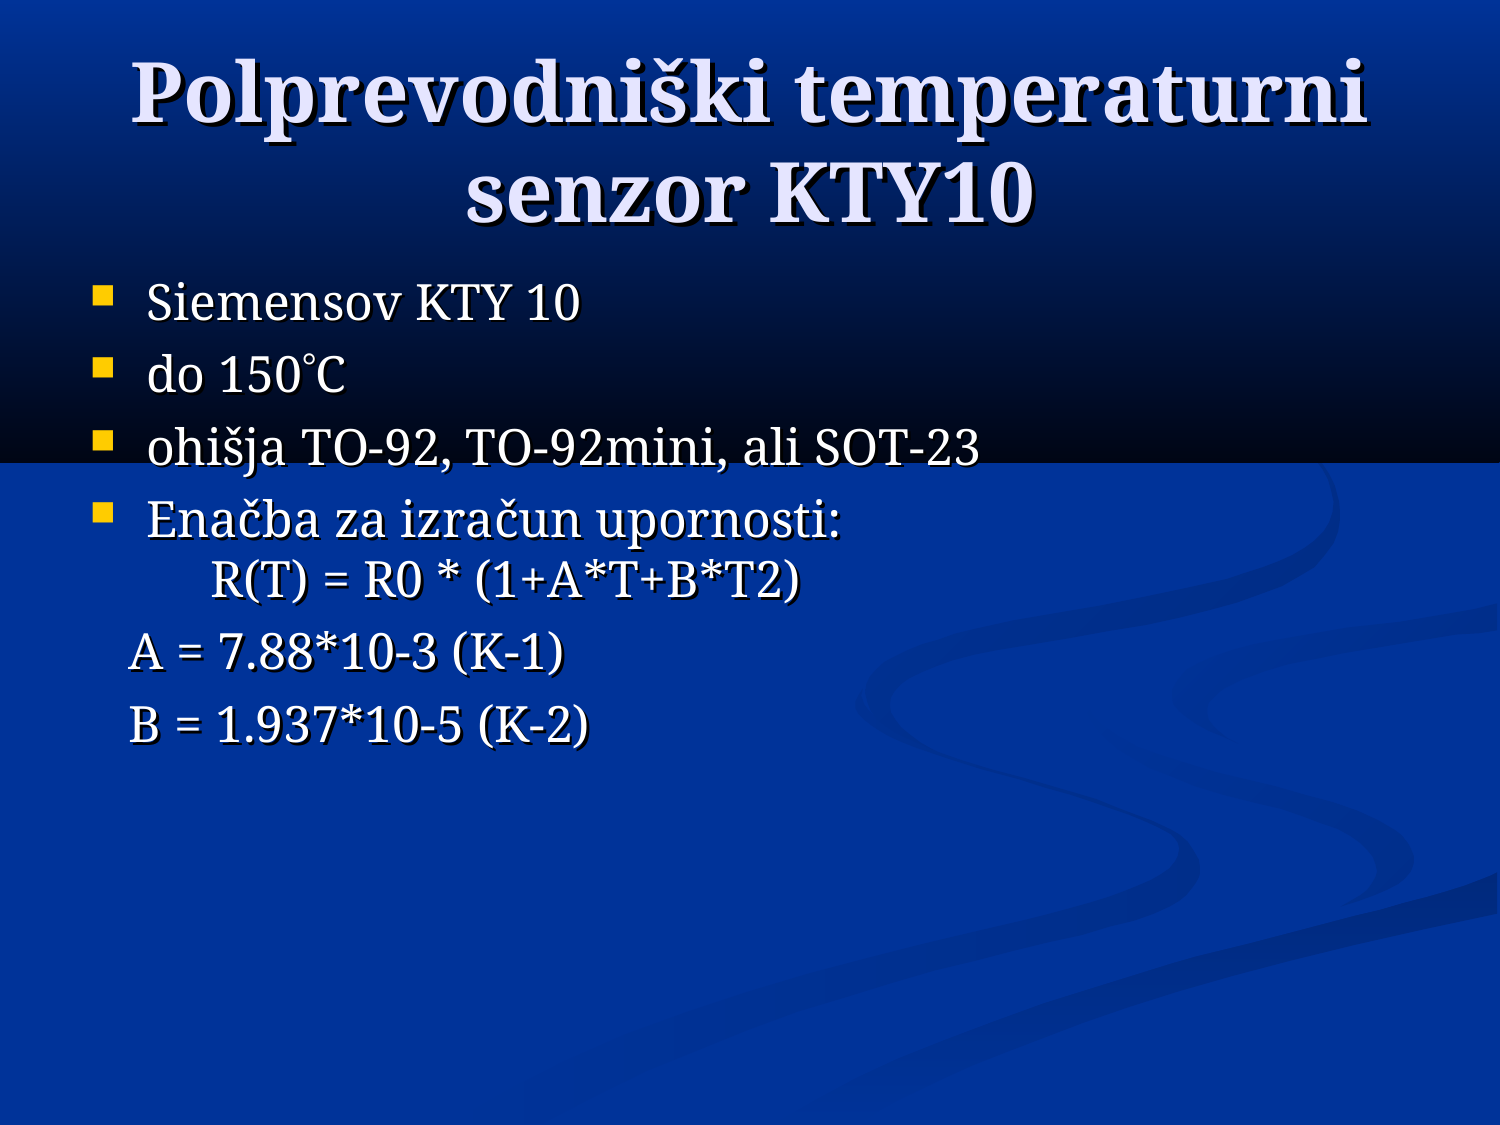

# Polprevodniški temperaturni senzor KTY10
Siemensov KTY 10
do 150C
ohišja TO-92, TO-92mini, ali SOT-23
Enačba za izračun upornosti: R(T) = R0 * (1+A*T+B*T2)
 A = 7.88*10-3 (K-1)
 B = 1.937*10-5 (K-2)